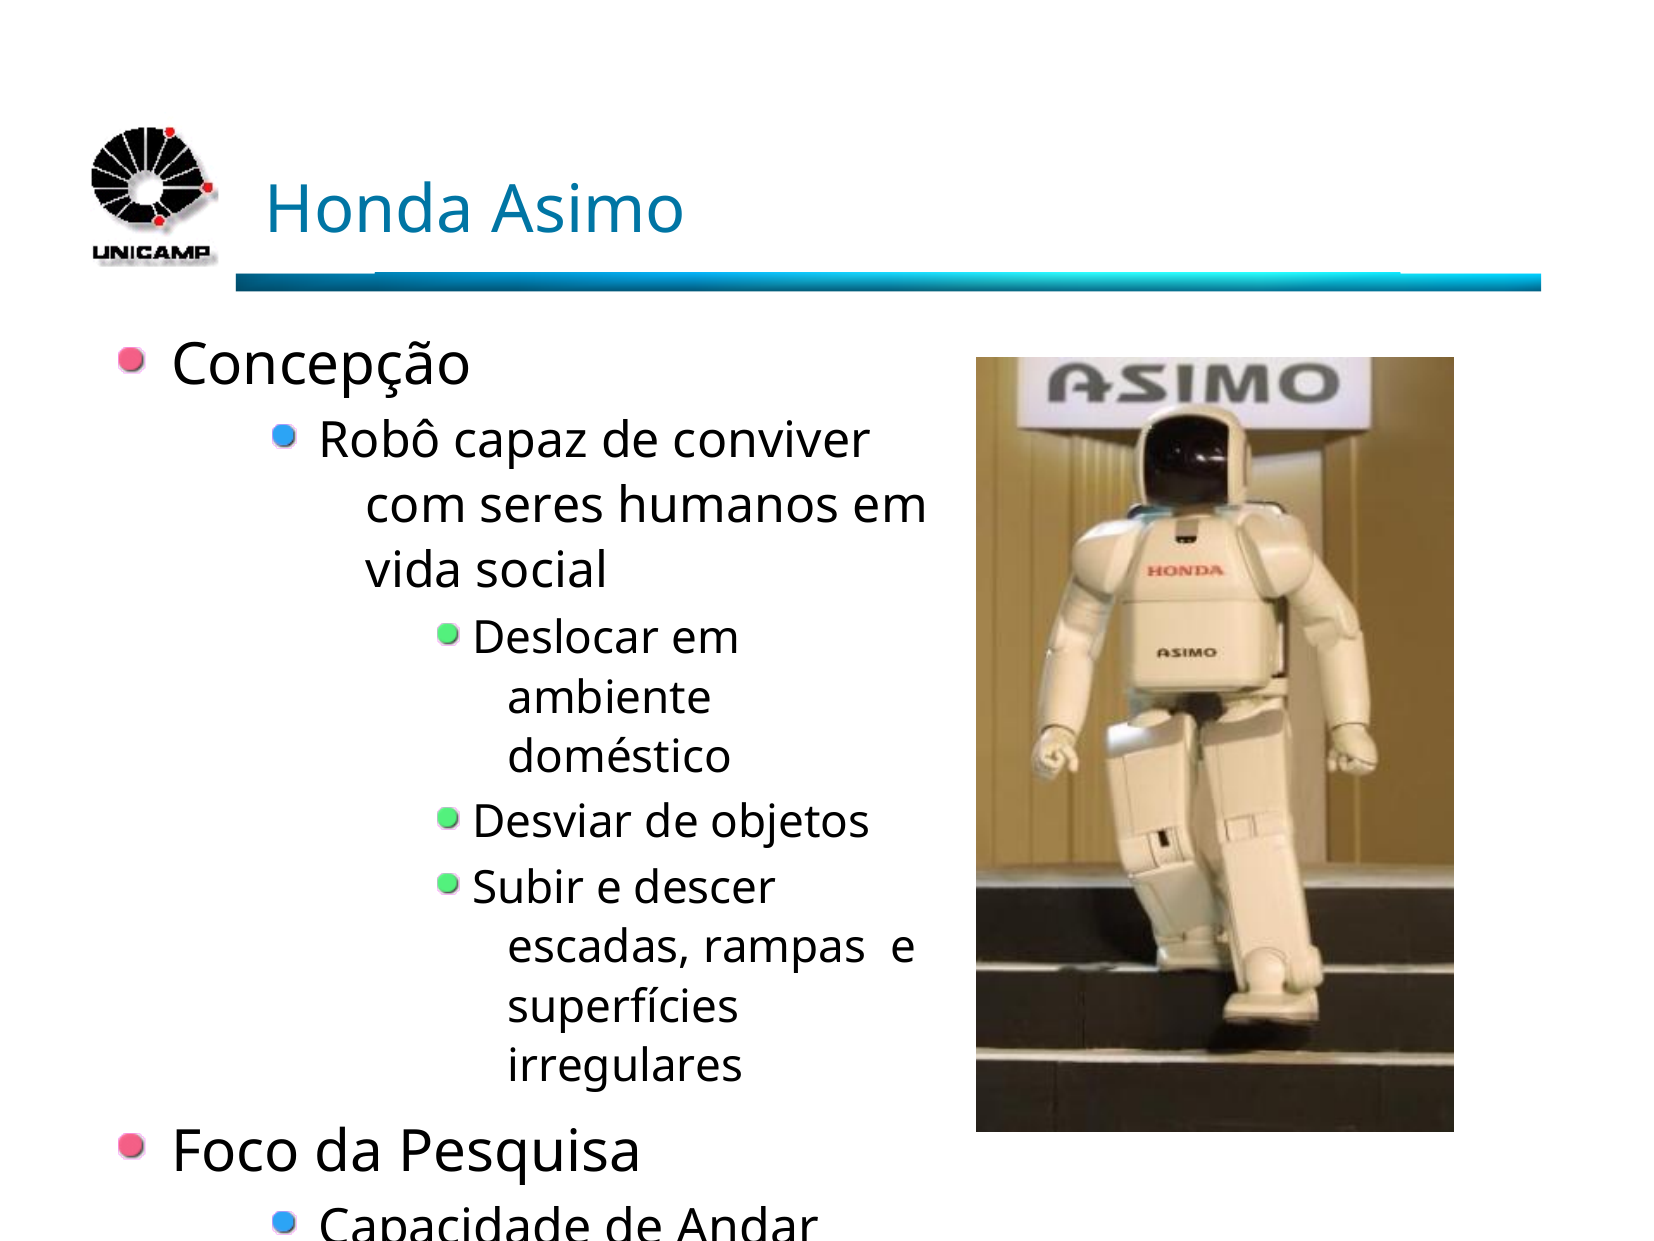

# Honda Asimo
Concepção
Robô capaz de conviver com seres humanos em vida social
Deslocar em ambiente doméstico
Desviar de objetos
Subir e descer escadas, rampas e superfícies irregulares
Foco da Pesquisa
Capacidade de Andar
Juntas imitando articulações
Amortecimento de impacto
Estabilidade quando empurrado